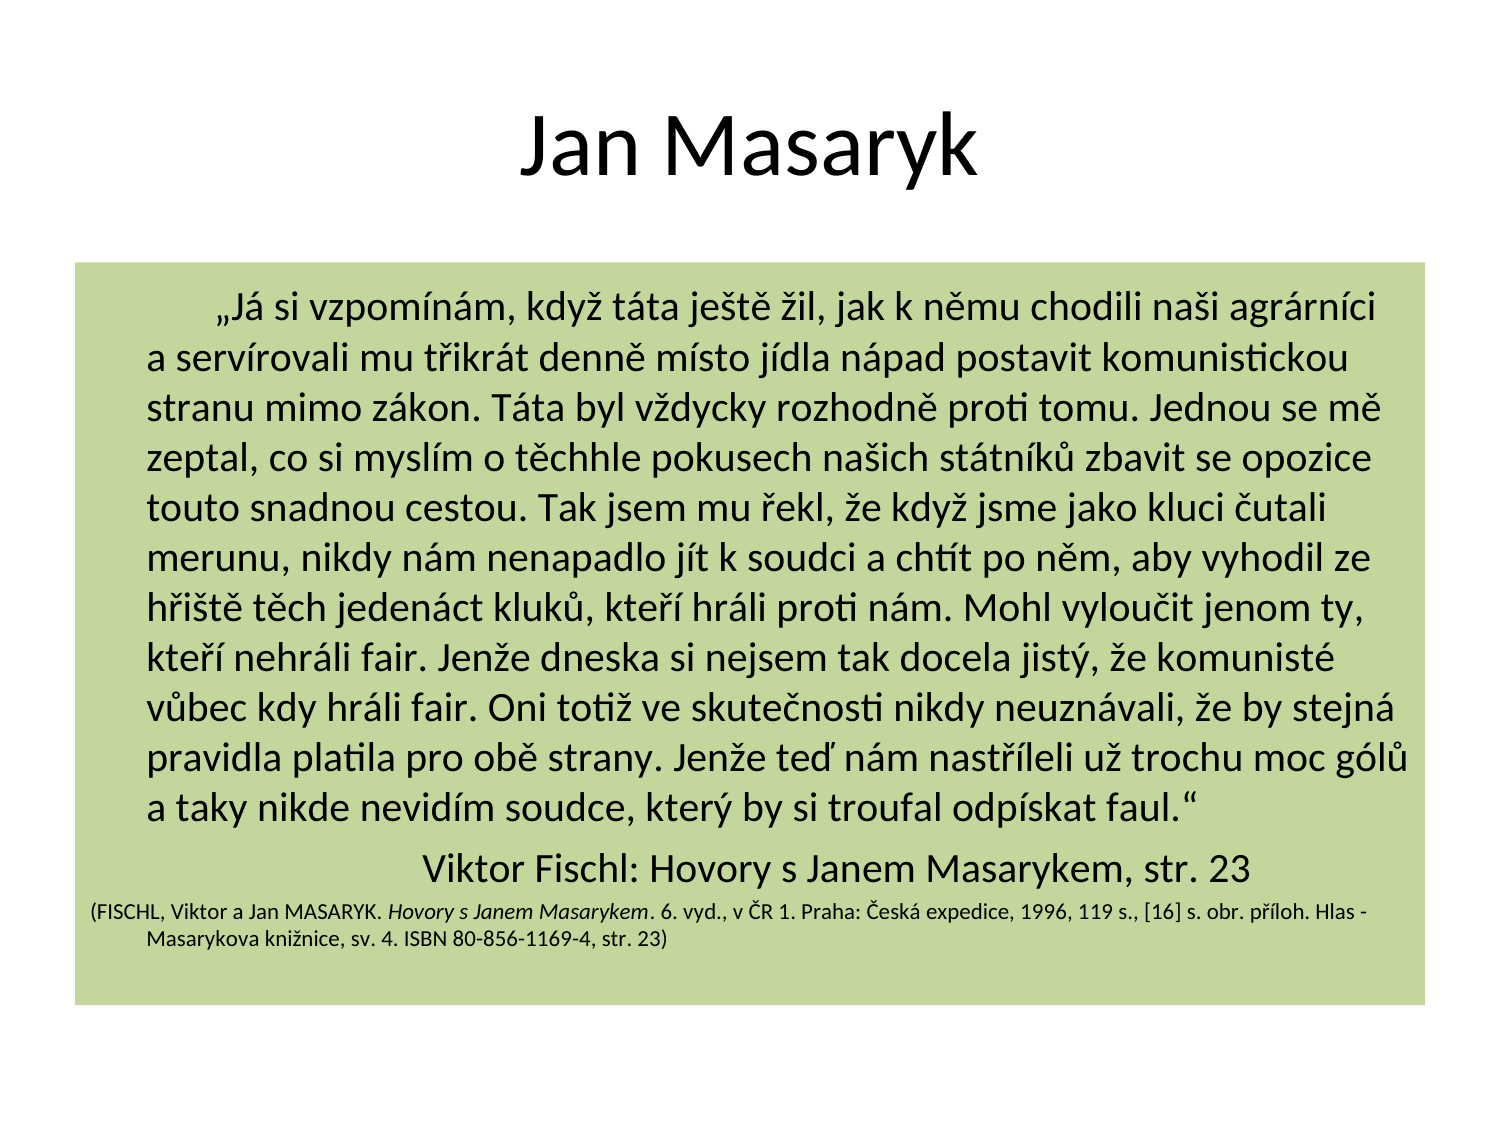

# Jan Masaryk
 „Já si vzpomínám, když táta ještě žil, jak k němu chodili naši agrárníci
a servírovali mu třikrát denně místo jídla nápad postavit komunistickou stranu mimo zákon. Táta byl vždycky rozhodně proti tomu. Jednou se mě zeptal, co si myslím o těchhle pokusech našich státníků zbavit se opozice touto snadnou cestou. Tak jsem mu řekl, že když jsme jako kluci čutali merunu, nikdy nám nenapadlo jít k soudci a chtít po něm, aby vyhodil ze hřiště těch jedenáct kluků, kteří hráli proti nám. Mohl vyloučit jenom ty, kteří nehráli fair. Jenže dneska si nejsem tak docela jistý, že komunisté vůbec kdy hráli fair. Oni totiž ve skutečnosti nikdy neuznávali, že by stejná pravidla platila pro obě strany. Jenže teď nám nastříleli už trochu moc gólů a taky nikde nevidím soudce, který by si troufal odpískat faul.“
 Viktor Fischl: Hovory s Janem Masarykem, str. 23
(FISCHL, Viktor a Jan MASARYK. Hovory s Janem Masarykem. 6. vyd., v ČR 1. Praha: Česká expedice, 1996, 119 s., [16] s. obr. příloh. Hlas - Masarykova knižnice, sv. 4. ISBN 80-856-1169-4, str. 23)